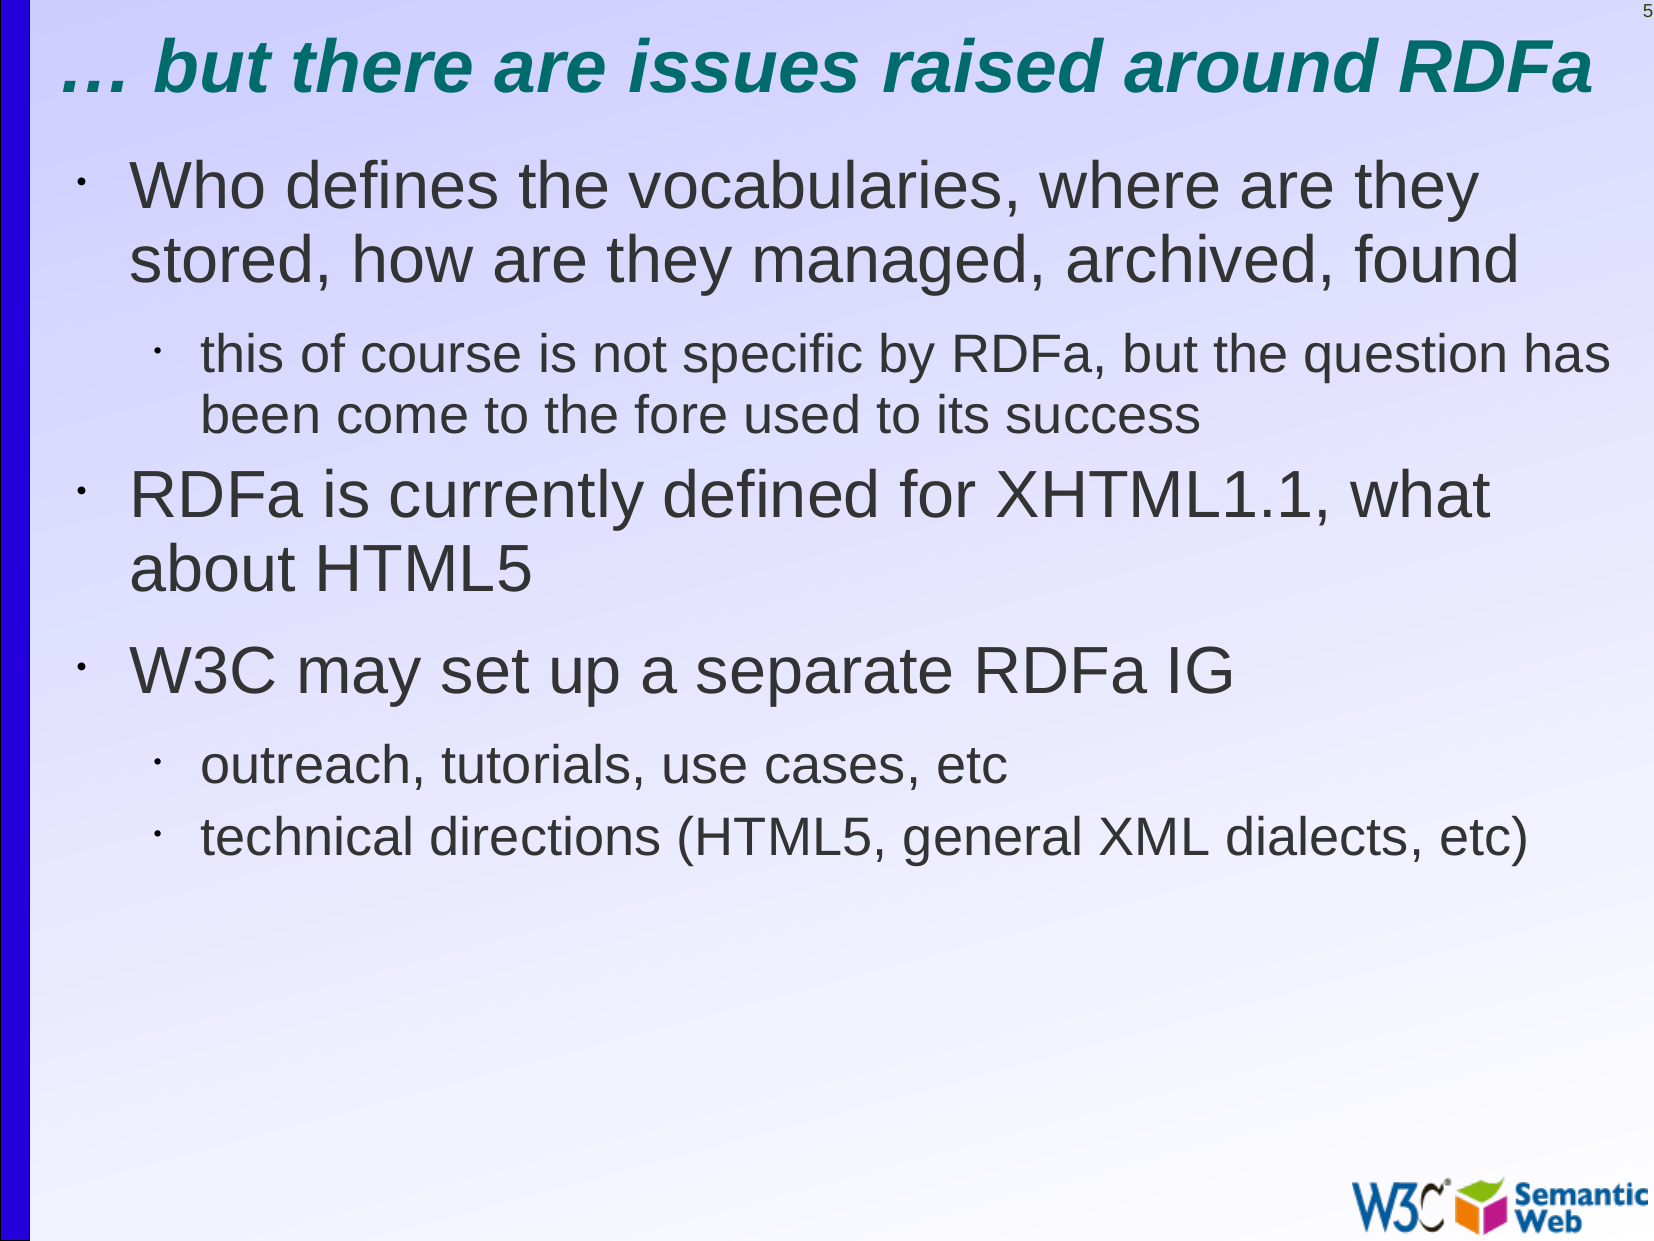

# … but there are issues raised around RDFa
Who defines the vocabularies, where are they stored, how are they managed, archived, found
this of course is not specific by RDFa, but the question has been come to the fore used to its success
RDFa is currently defined for XHTML1.1, what about HTML5
W3C may set up a separate RDFa IG
outreach, tutorials, use cases, etc
technical directions (HTML5, general XML dialects, etc)